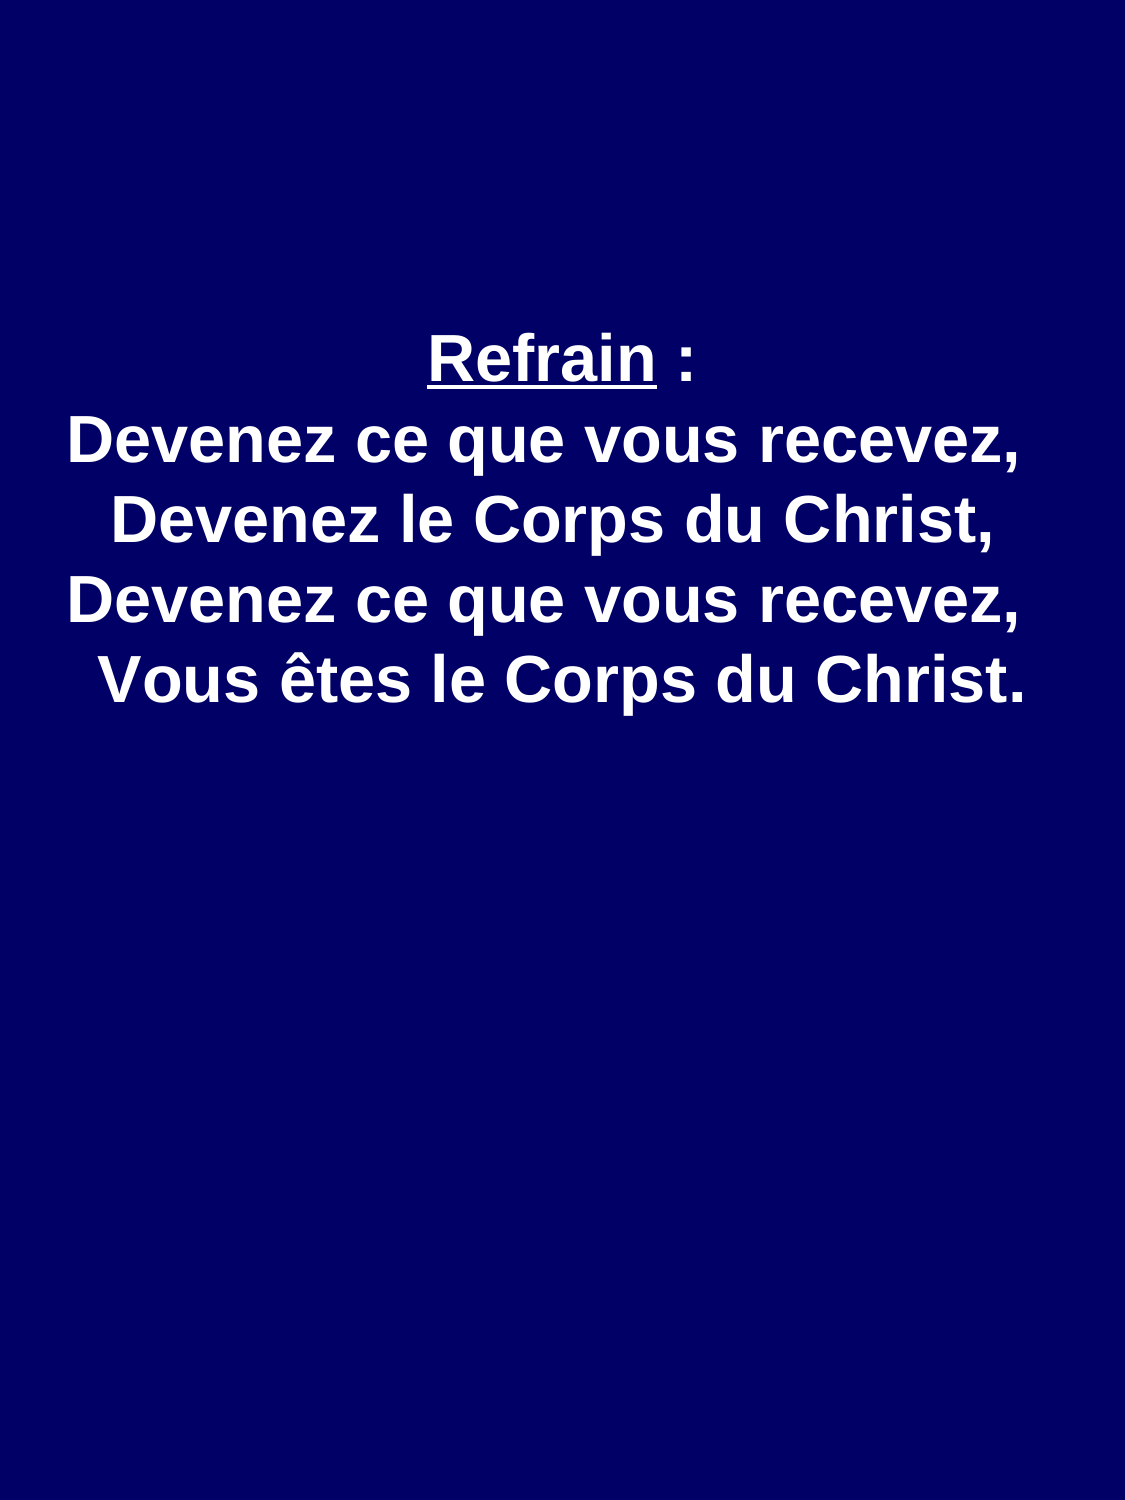

Refrain :
Devenez ce que vous recevez, 
Devenez le Corps du Christ,
Devenez ce que vous recevez, 
Vous êtes le Corps du Christ.